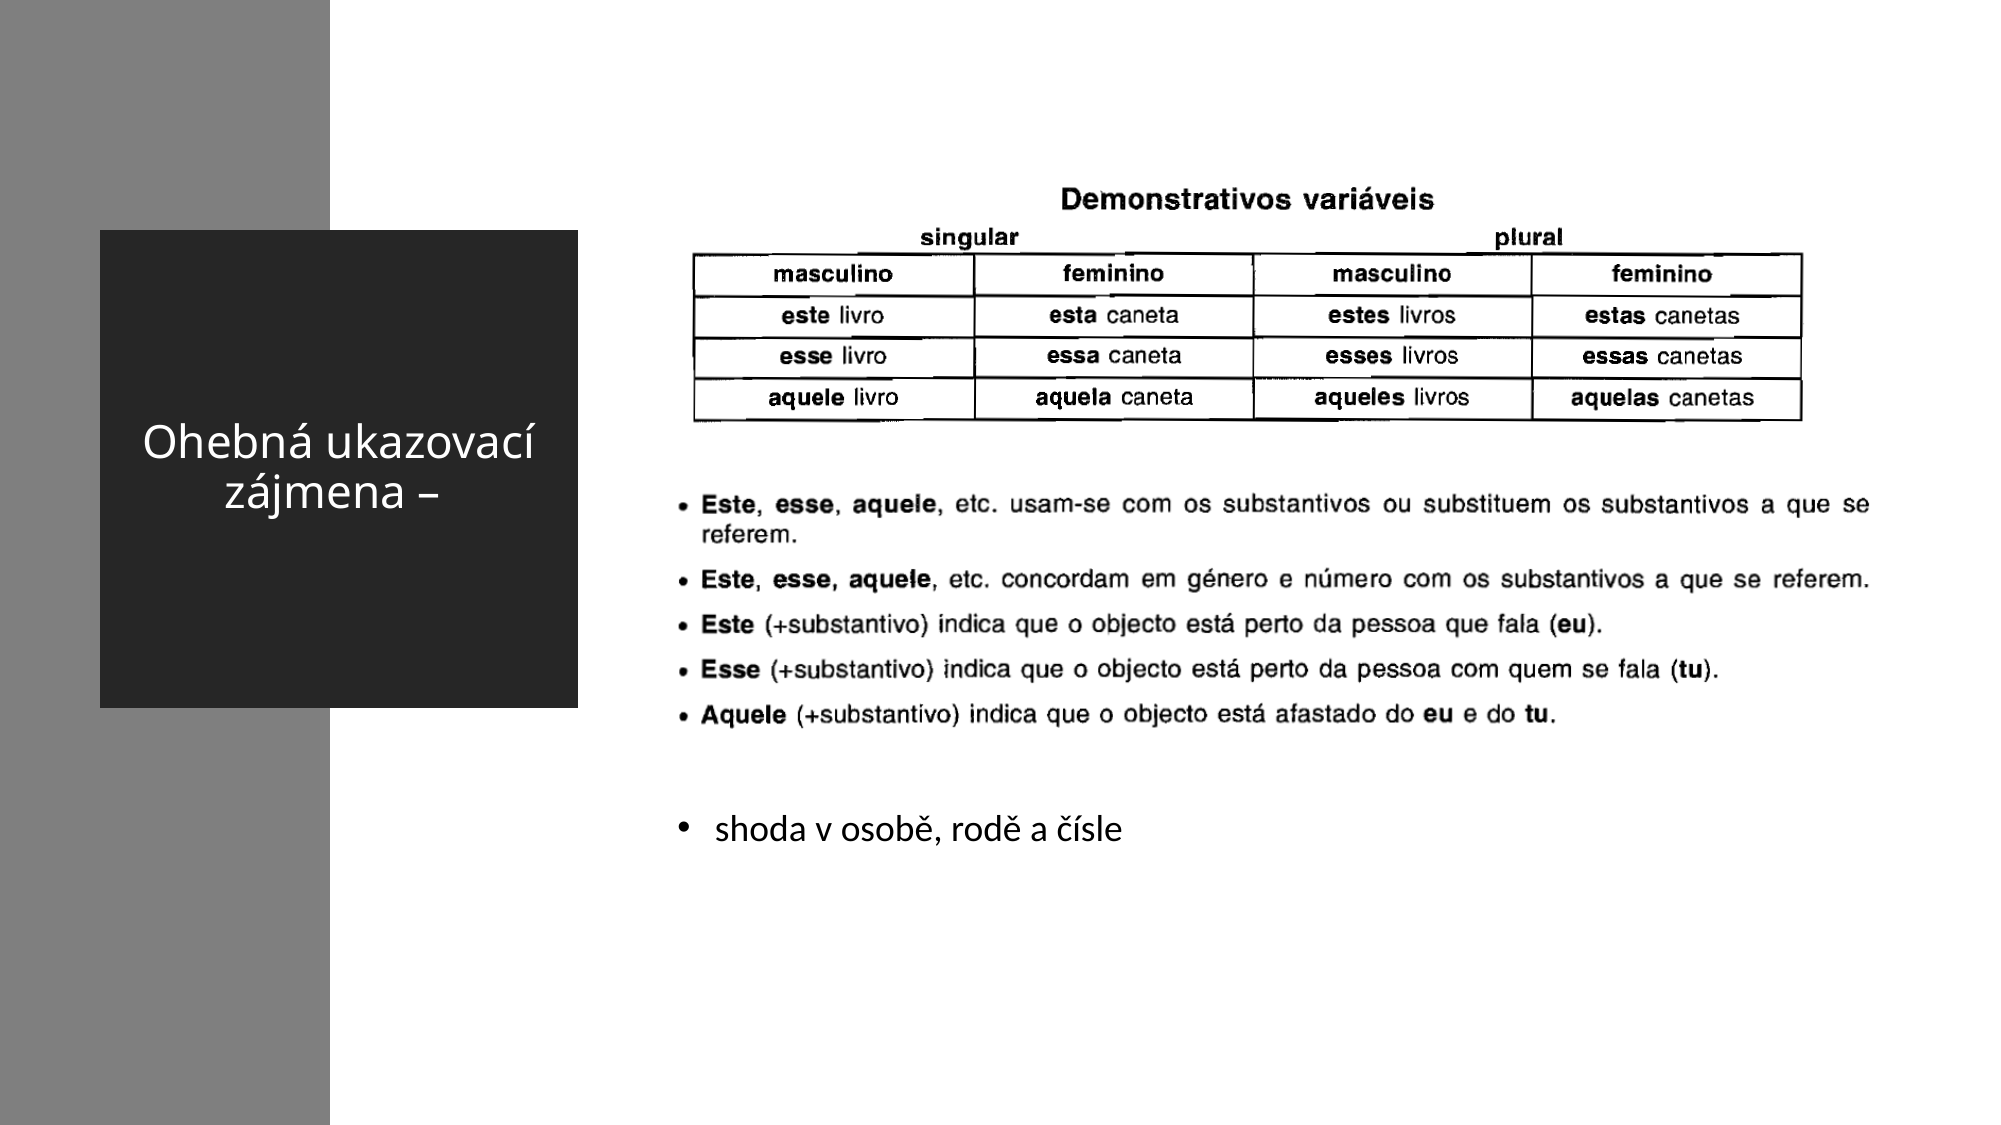

# Ohebná ukazovací zájmena –
shoda v osobě, rodě a čísle